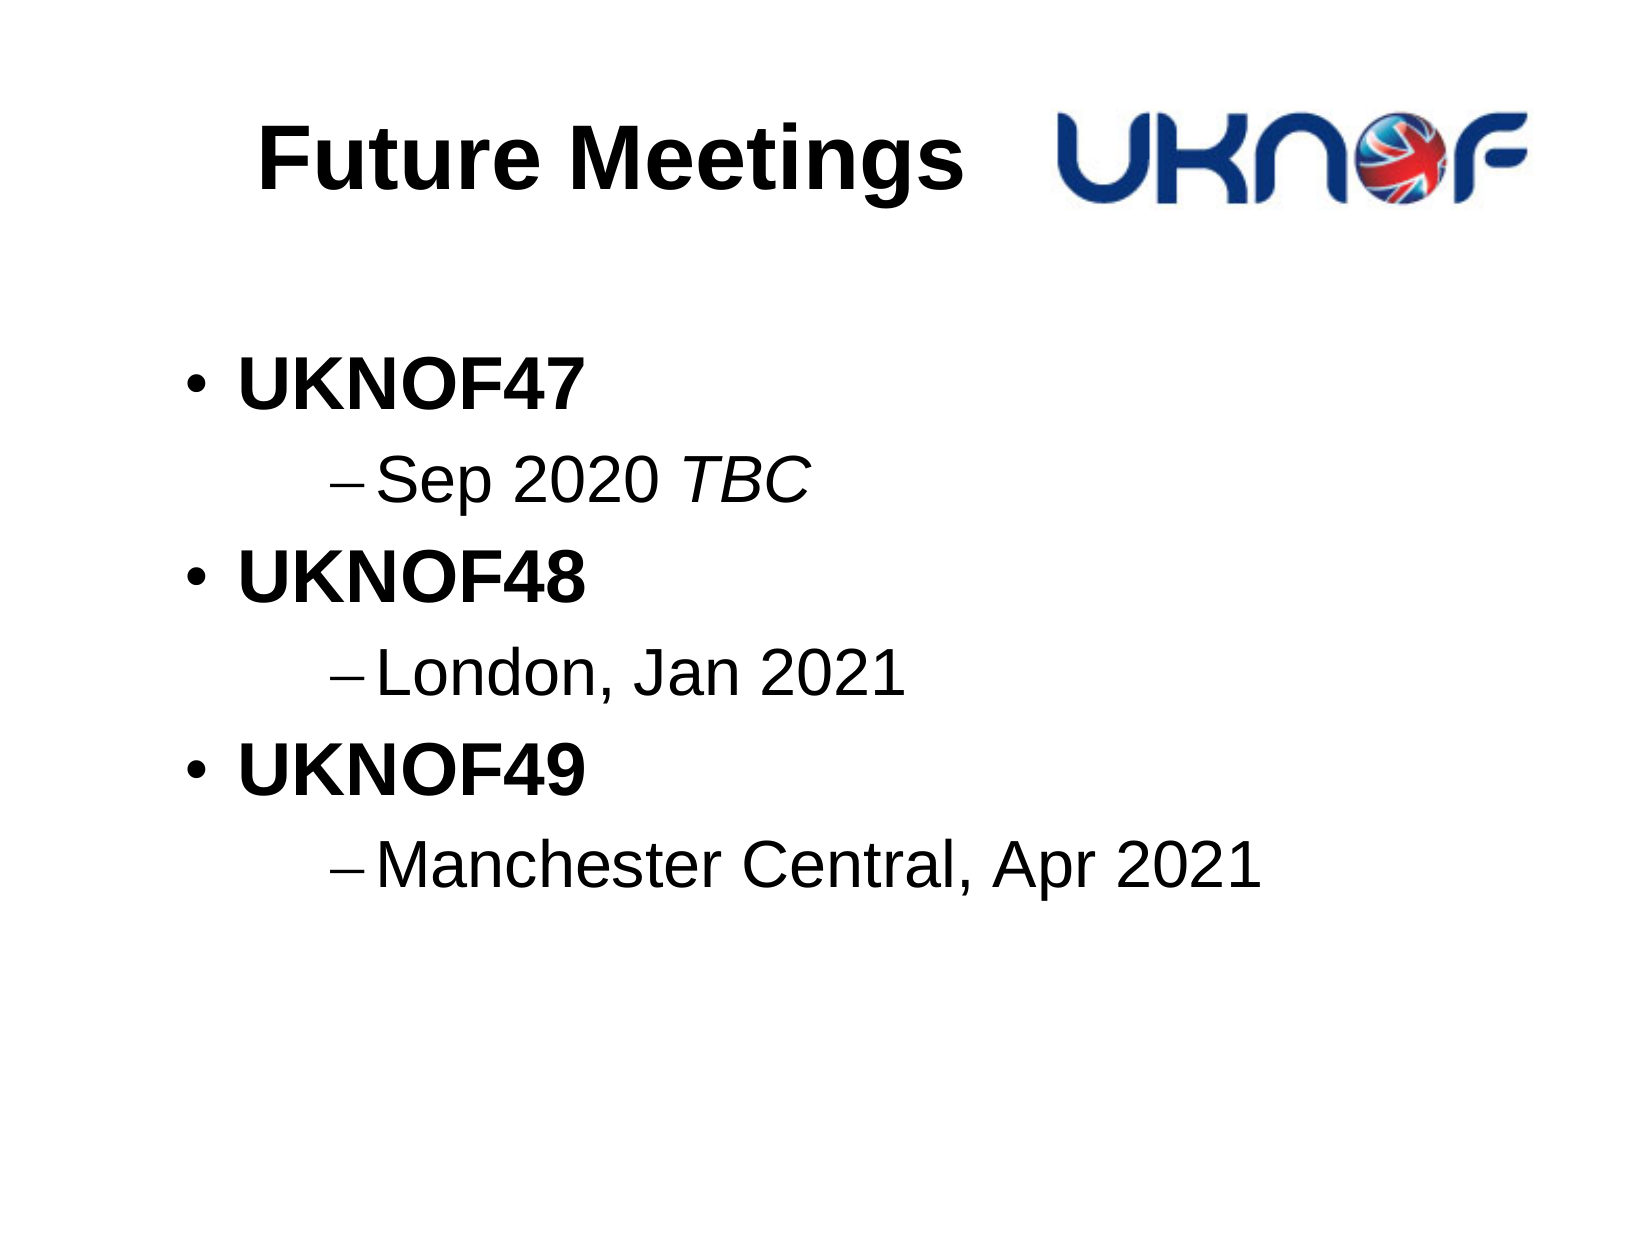

# Future Meetings
UKNOF47
Sep 2020 TBC
UKNOF48
London, Jan 2021
UKNOF49
Manchester Central, Apr 2021